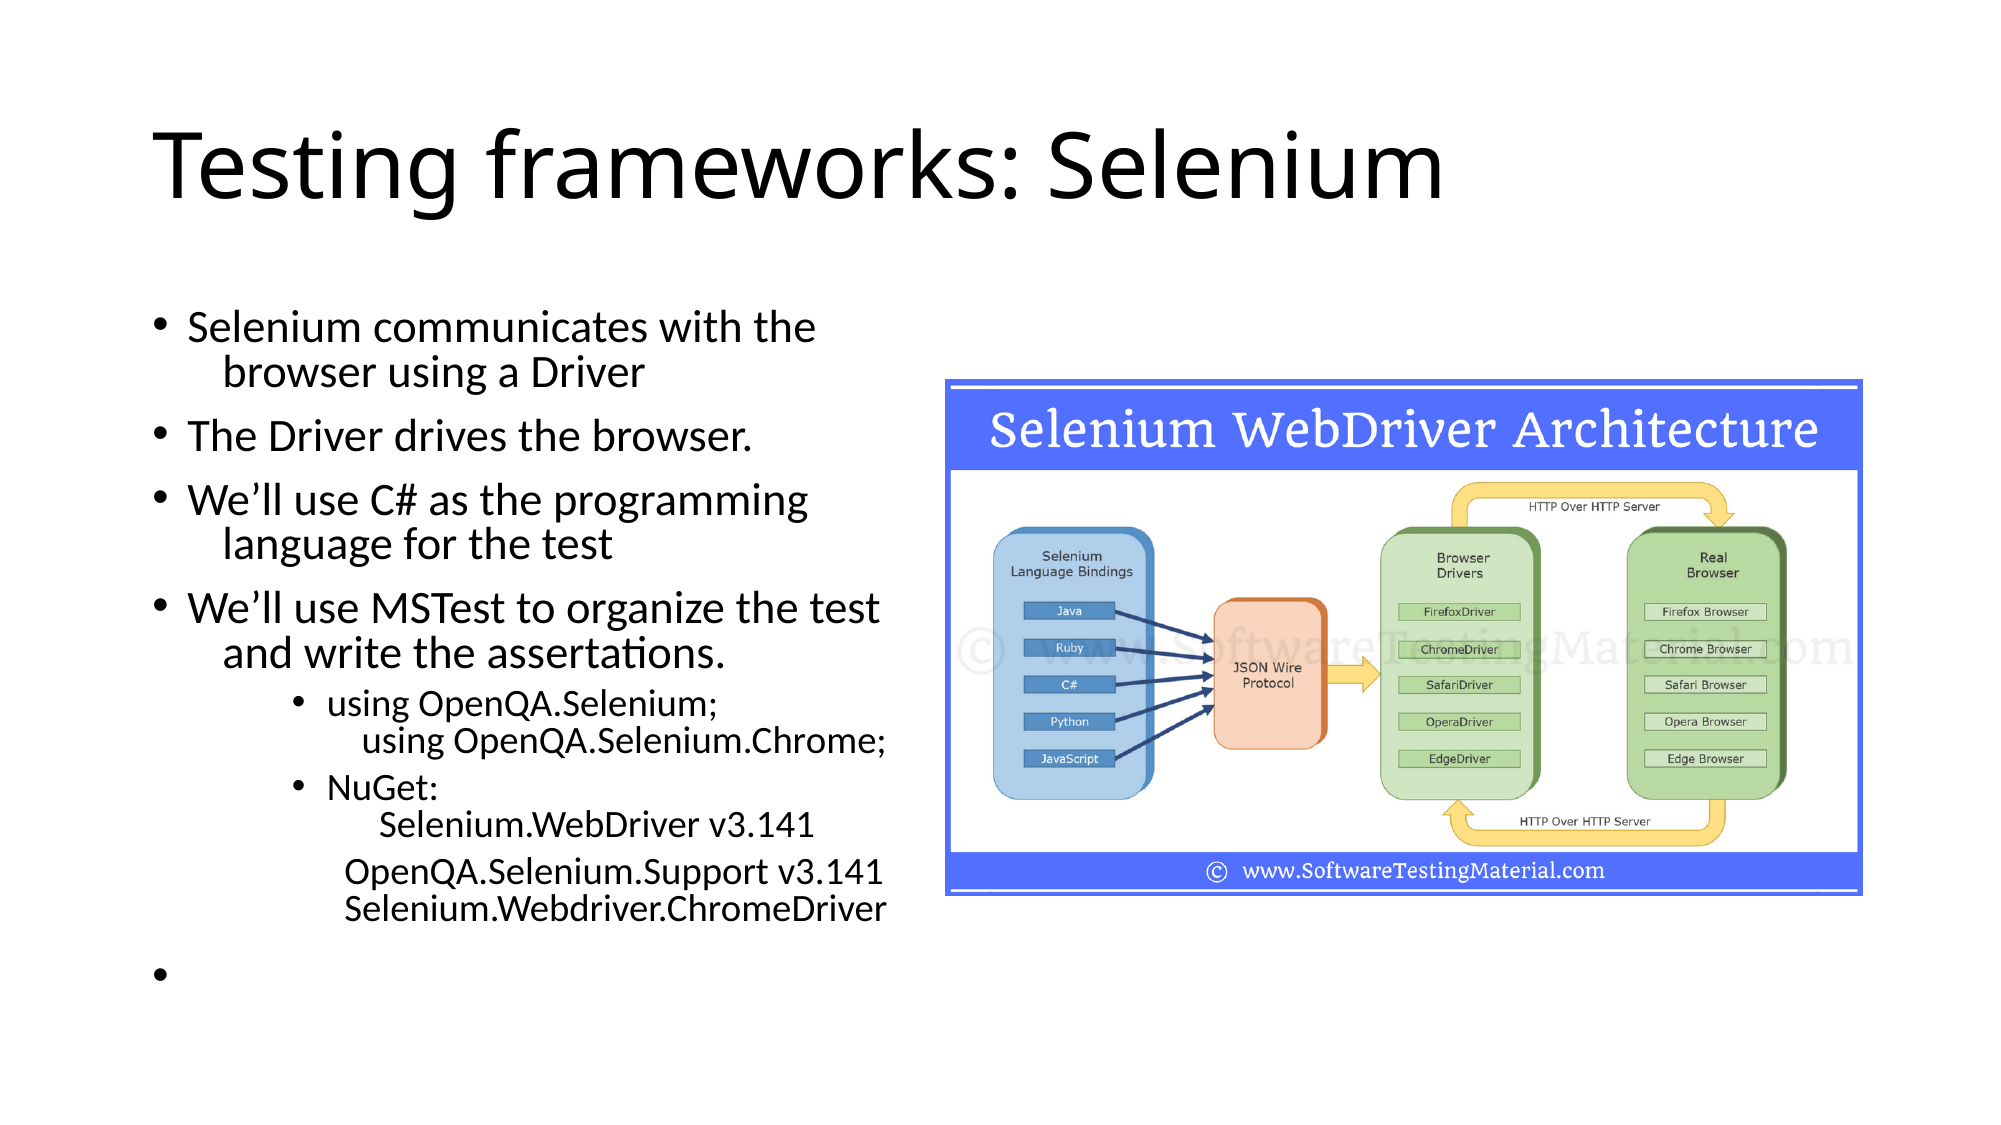

# Testing frameworks: Selenium
Selenium communicates with the browser using a Driver
The Driver drives the browser.
We’ll use C# as the programming language for the test
We’ll use MSTest to organize the test and write the assertations.
using OpenQA.Selenium;
using OpenQA.Selenium.Chrome;
NuGet:
 Selenium.WebDriver v3.141
 OpenQA.Selenium.Support v3.141
 Selenium.Webdriver.ChromeDriver